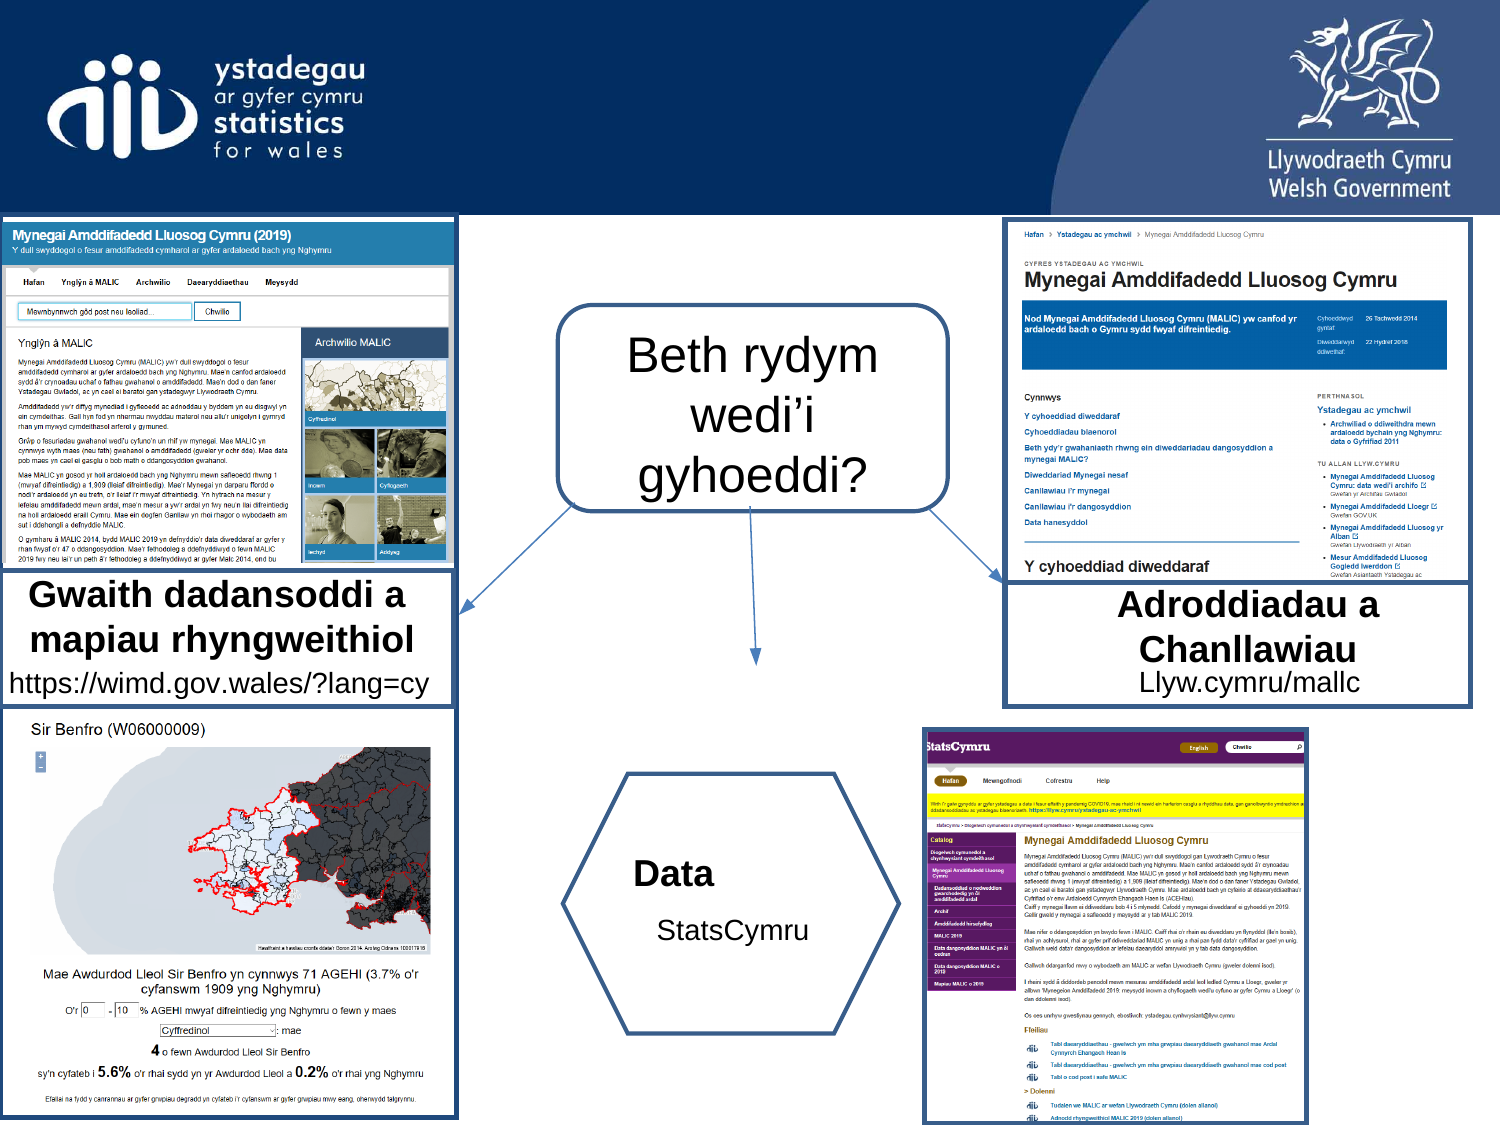

Beth rydym wedi’i gyhoeddi?
Gwaith dadansoddi a
mapiau rhyngweithiol
Adroddiadau a Chanllawiau
Llyw.cymru/mallc
https://wimd.gov.wales/?lang=cy
Data
StatsCymru